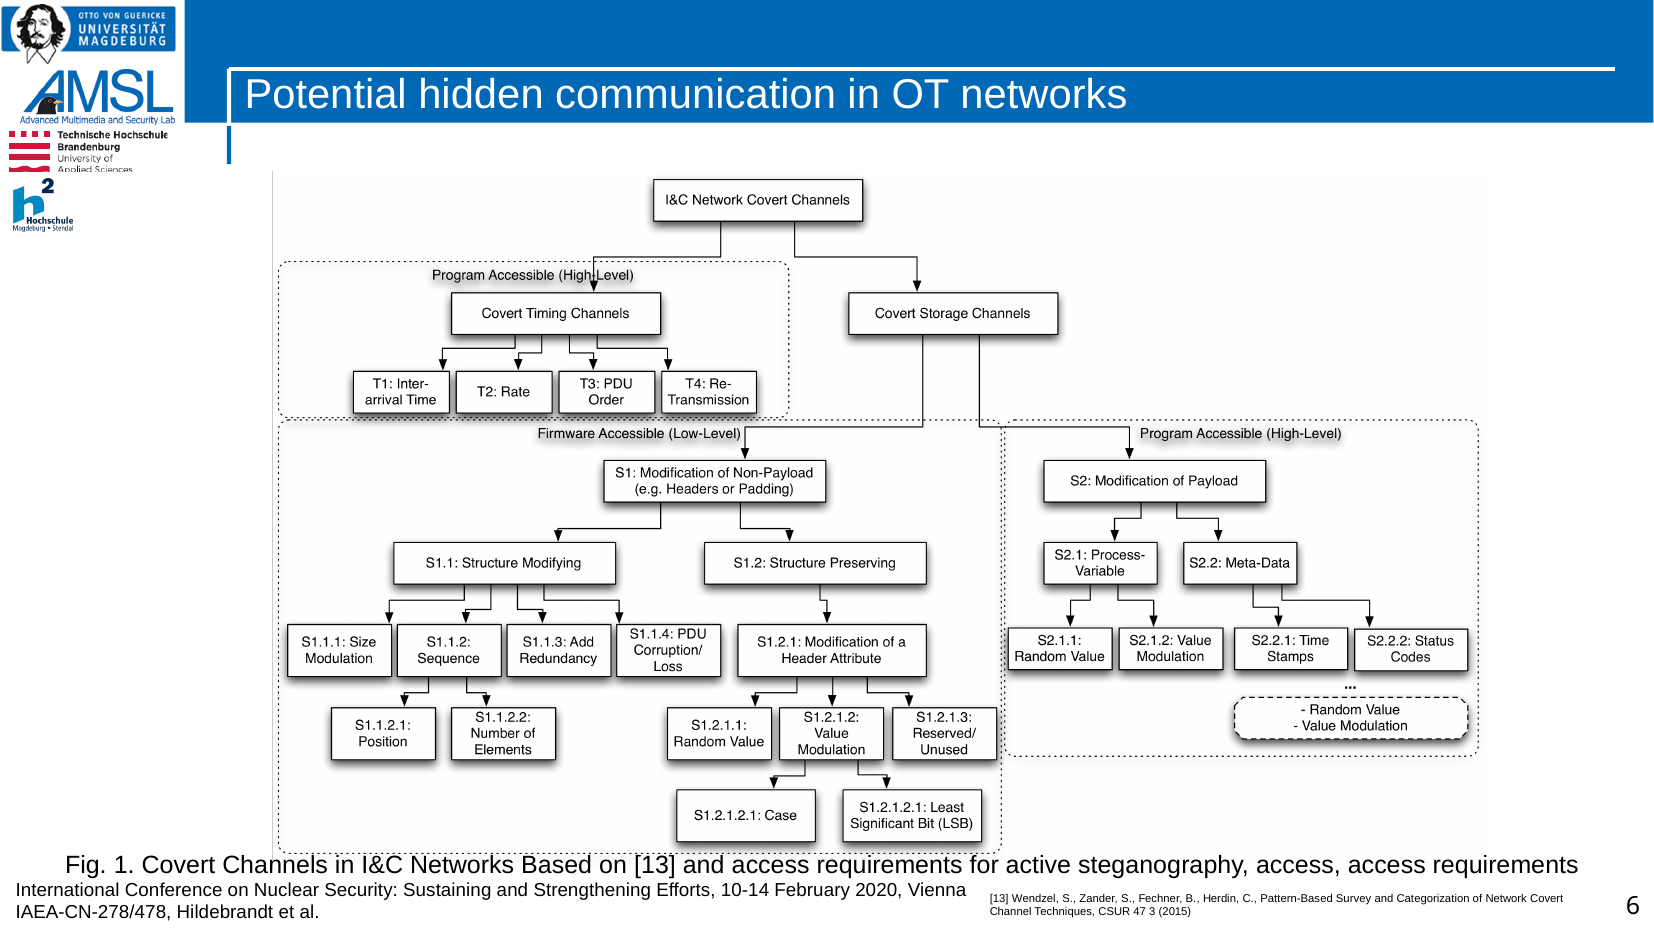

# Potential hidden communication in OT networks
Fig. 1. Covert Channels in I&C Networks Based on [13] and access requirements for active steganography, access, access requirements
[13] Wendzel, S., Zander, S., Fechner, B., Herdin, C., Pattern-Based Survey and Categorization of Network Covert
Channel Techniques, CSUR 47 3 (2015)